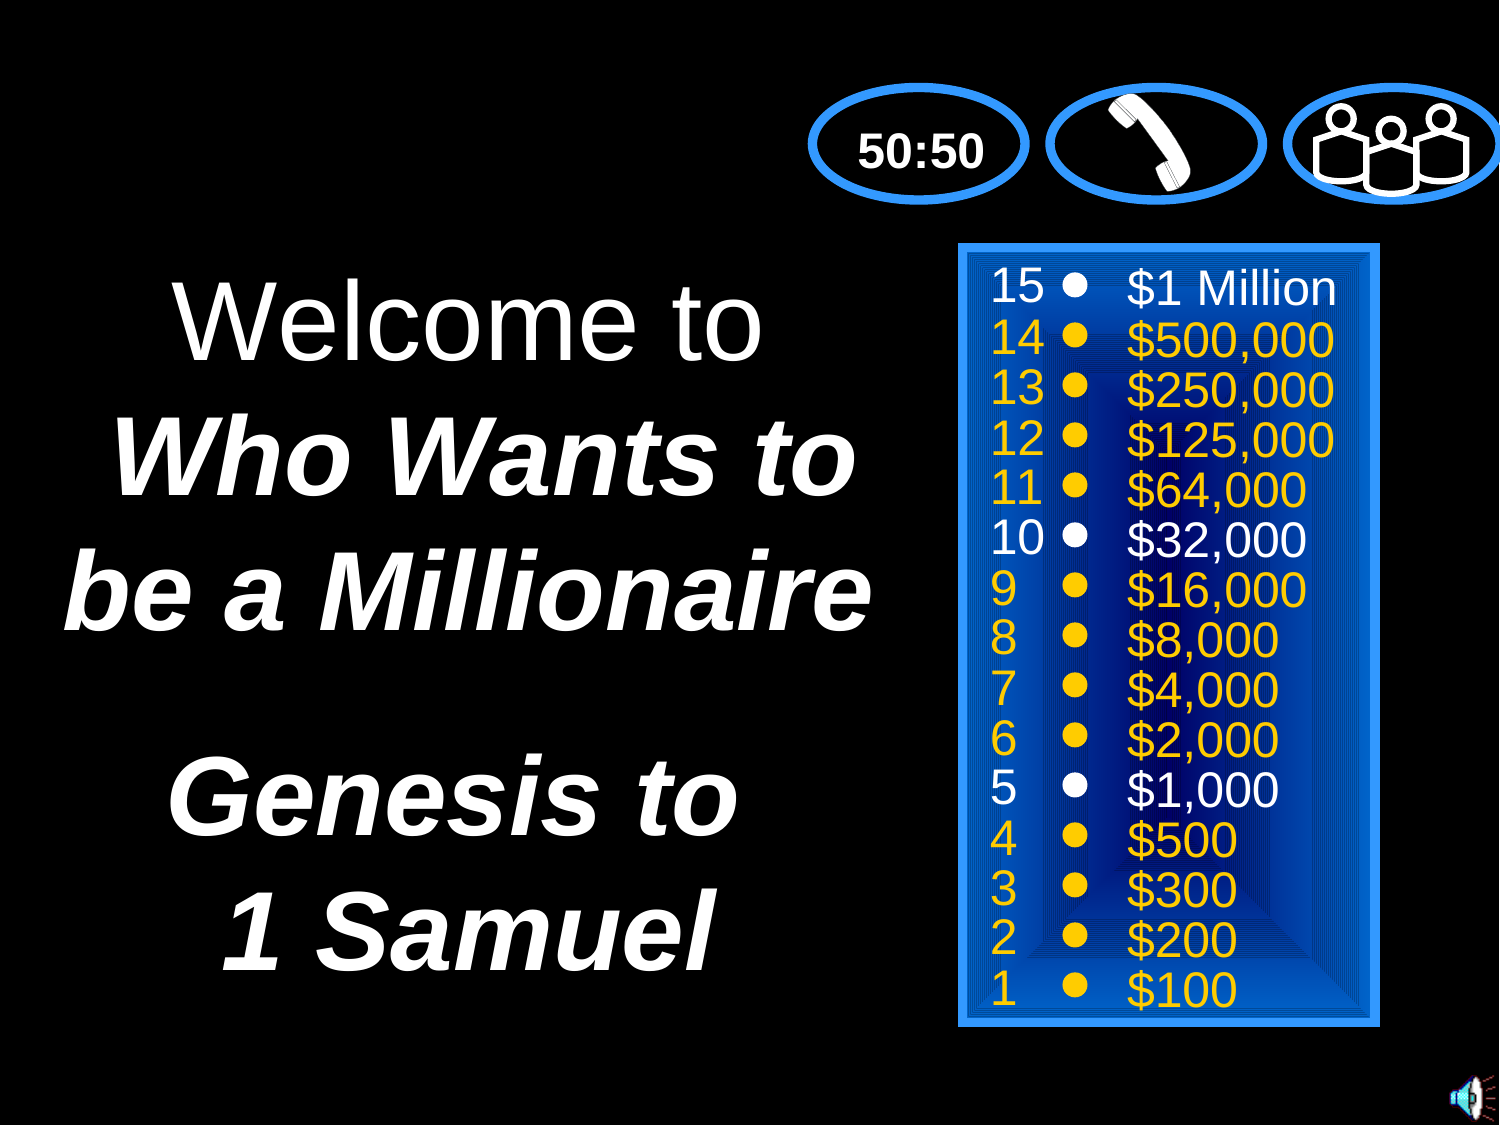

50:50
Welcome to
 Who Wants to be a Millionaire
Genesis to
1 Samuel
15
$1 Million
14
$500,000
13
$250,000
12
$125,000
11
$64,000
10
$32,000
9
$16,000
8
$8,000
7
$4,000
6
$2,000
5
$1,000
4
$500
3
$300
2
$200
1
$100